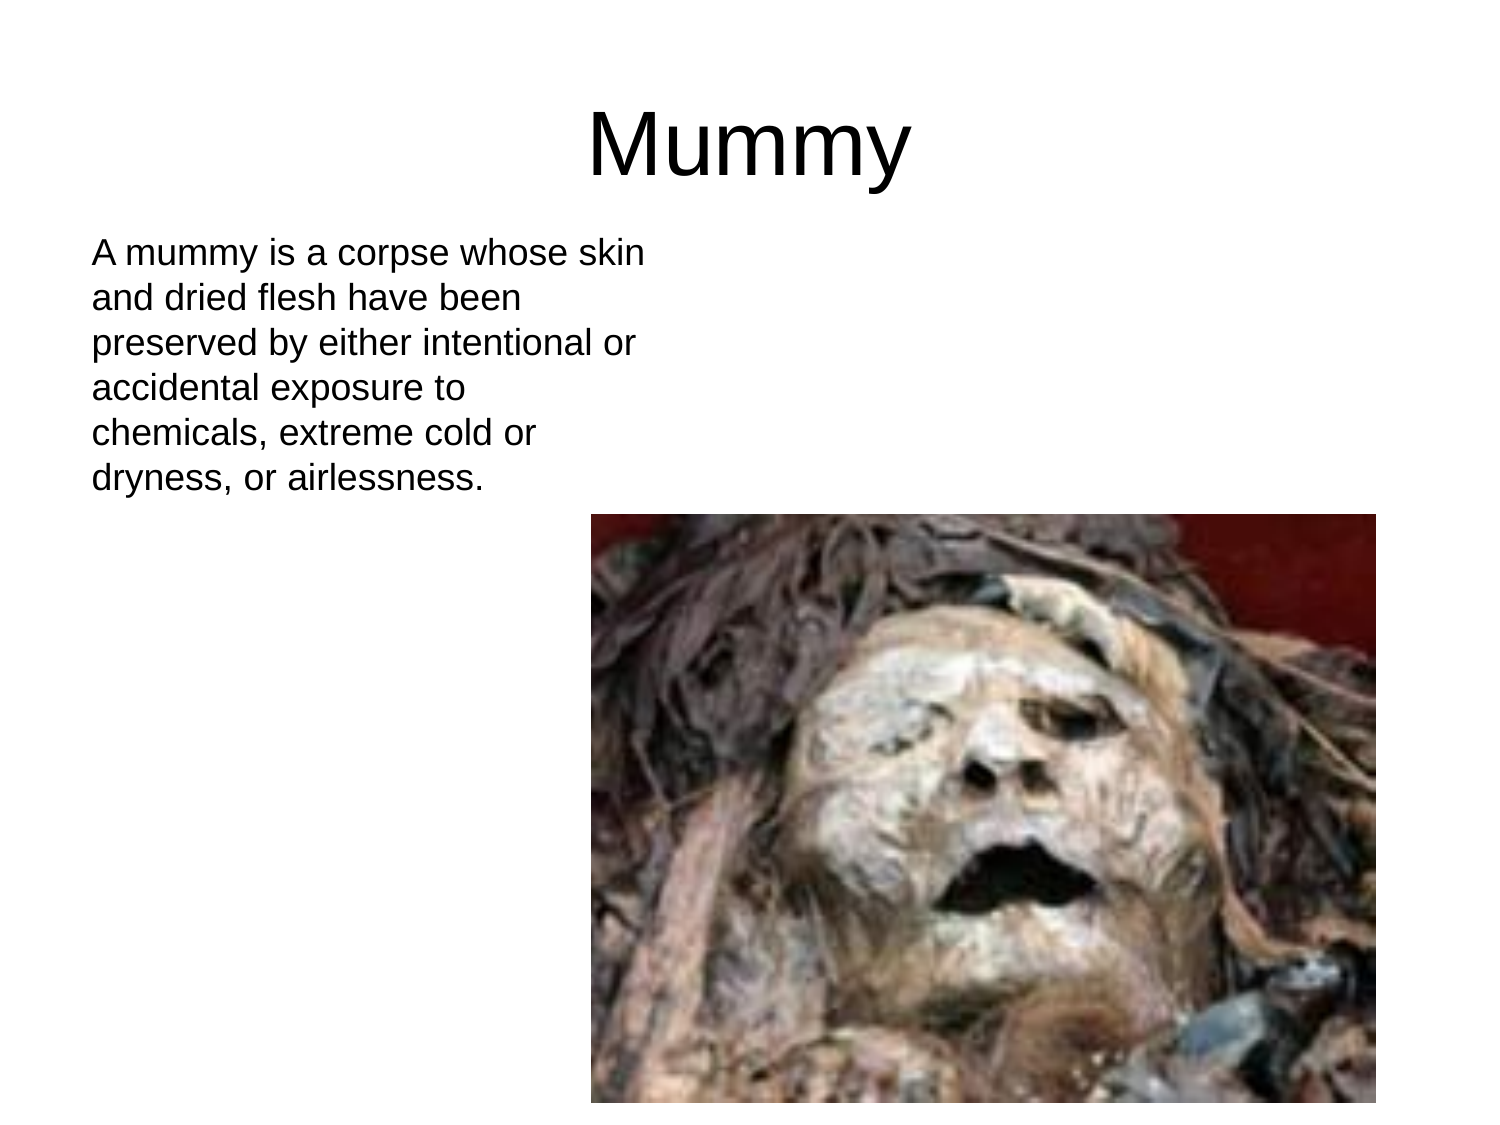

# Mummy
A mummy is a corpse whose skin and dried flesh have been preserved by either intentional or accidental exposure to chemicals, extreme cold or dryness, or airlessness.